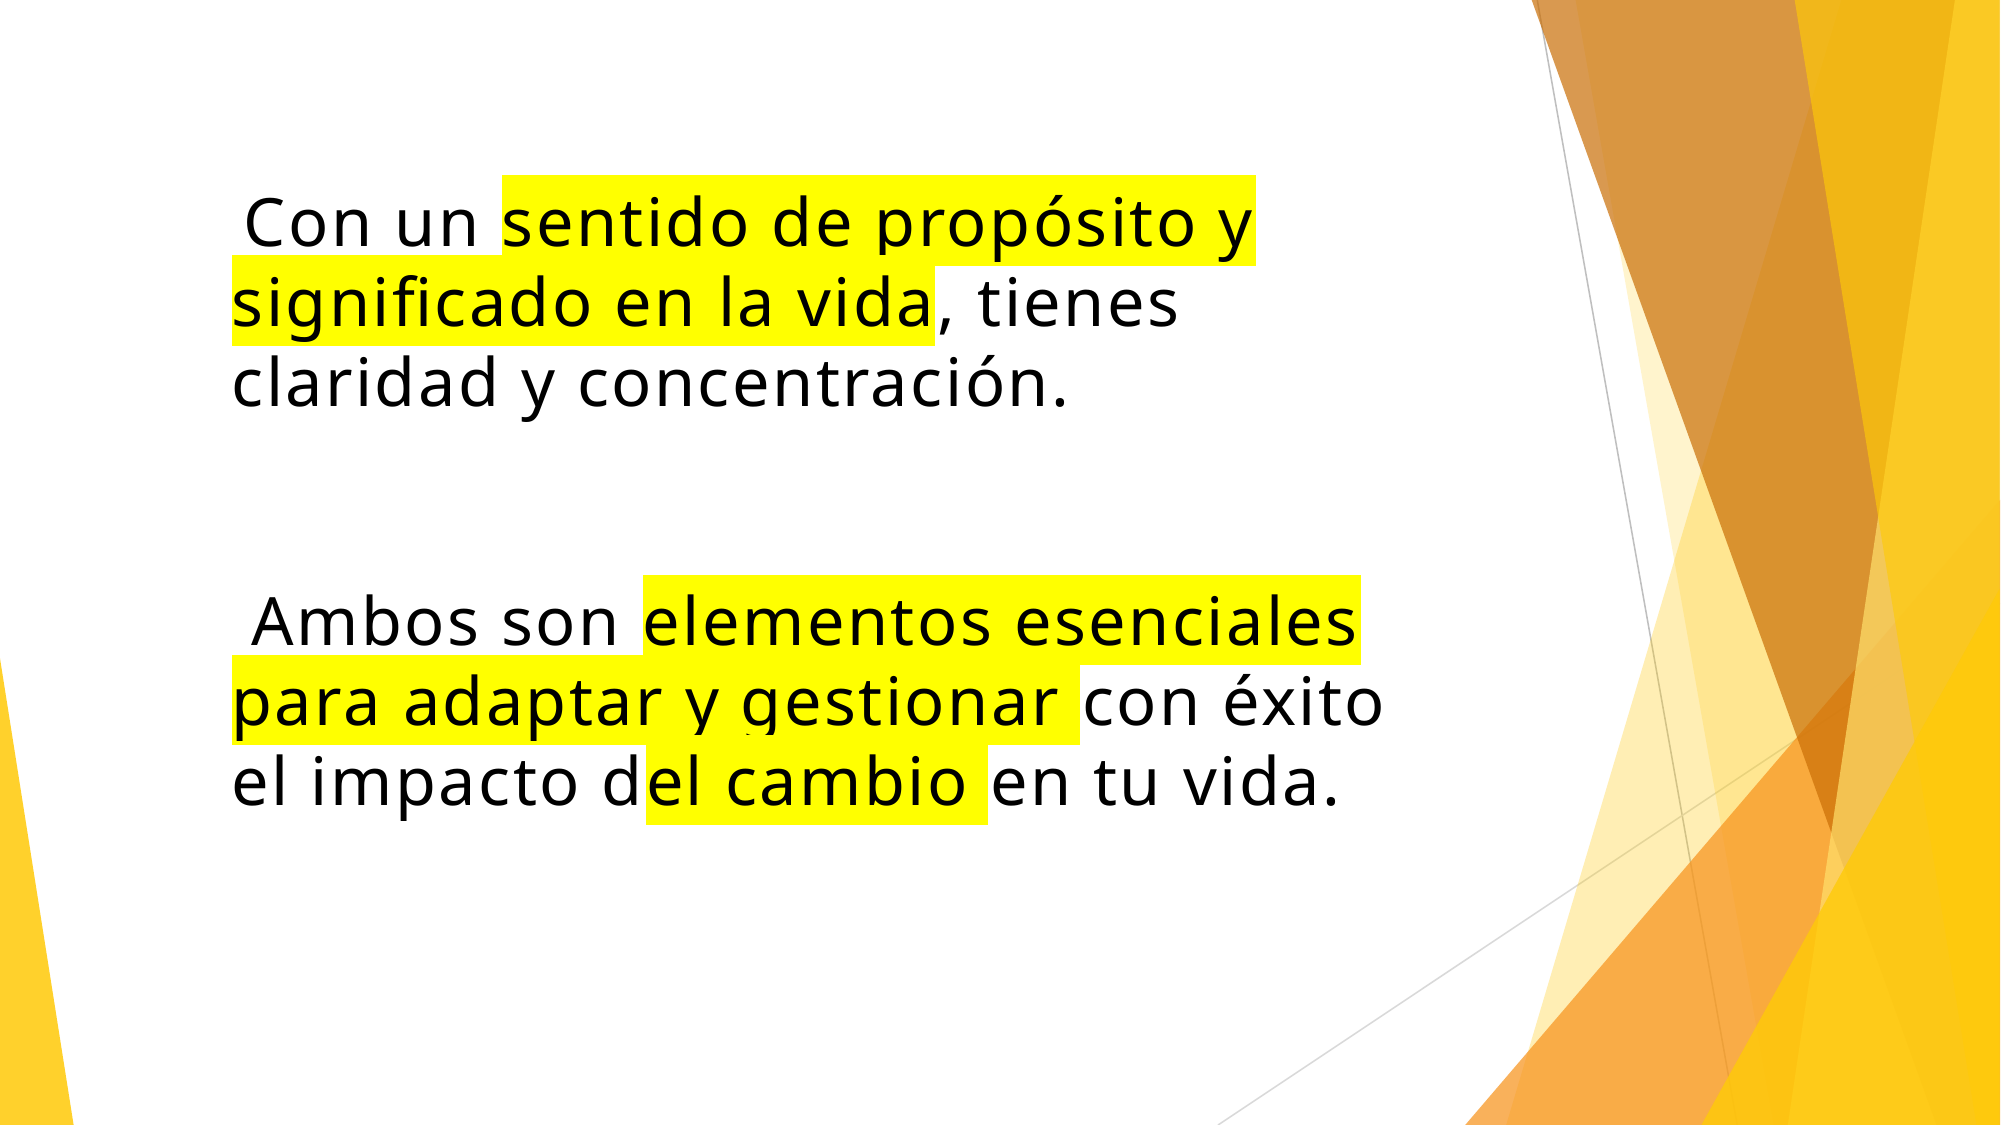

Con un sentido de propósito y significado en la vida, tienes claridad y concentración.
 Ambos son elementos esenciales para adaptar y gestionar con éxito el impacto del cambio en tu vida.